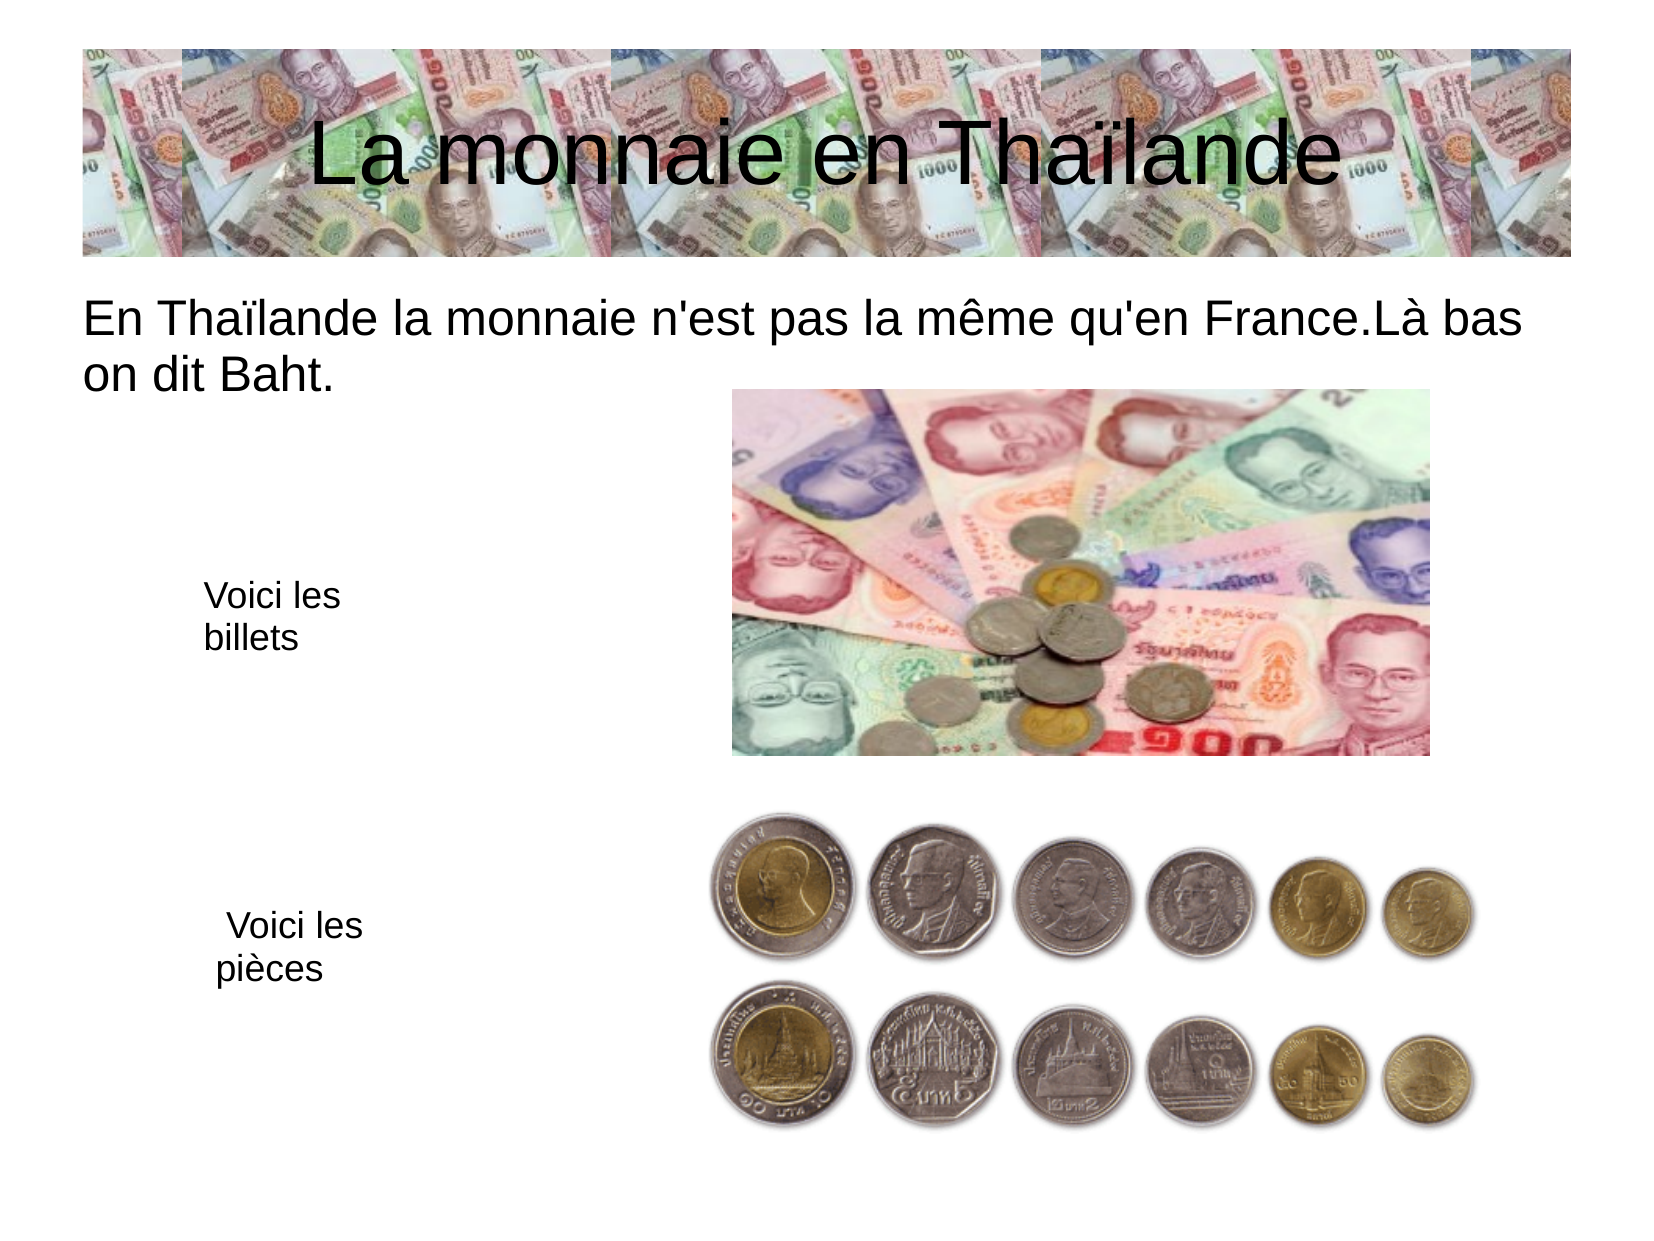

# La monnaie en Thaïlande
En Thaïlande la monnaie n'est pas la même qu'en France.Là bas on dit Baht.
Voici les billets
 Voici les pièces